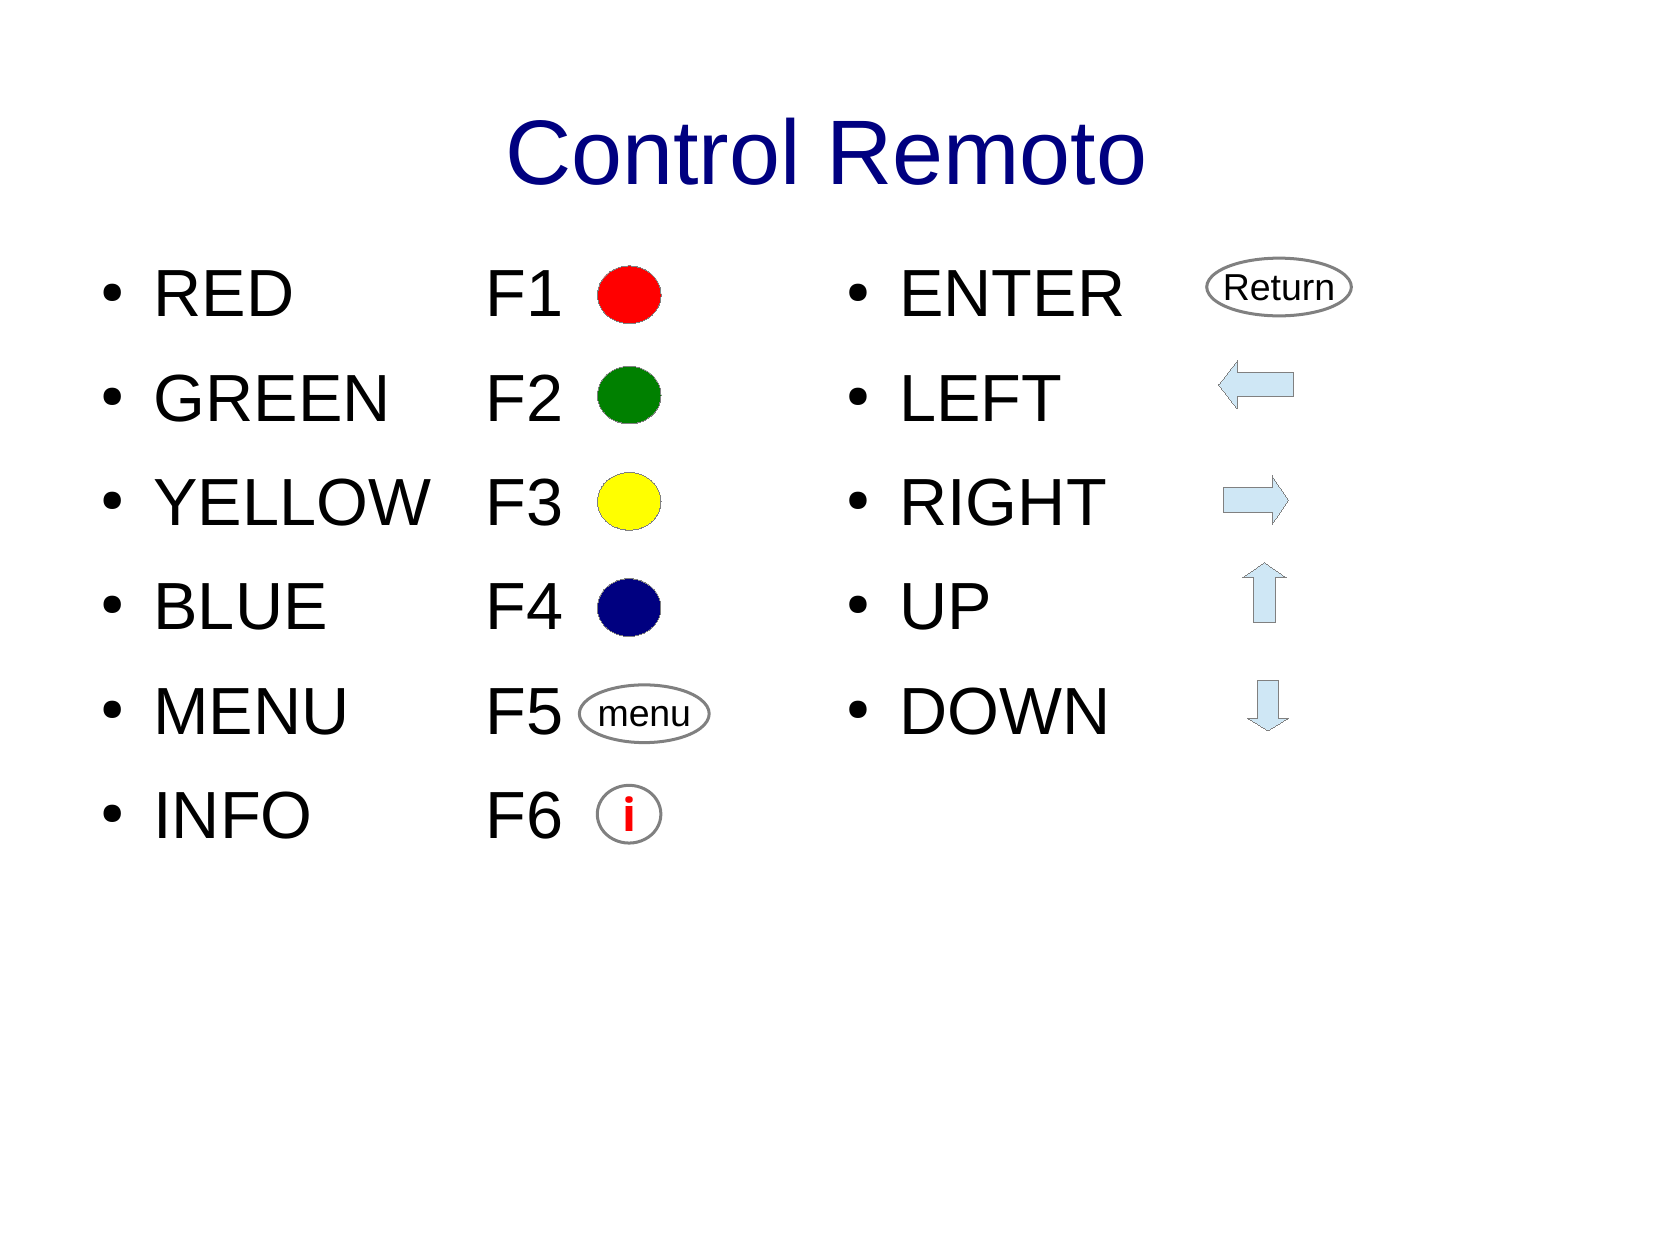

# Control Remoto
RED			 F1
GREEN	 F2
YELLOW	 F3
BLUE		 F4
MENU	 F5
INFO	 F6
ENTER
LEFT
RIGHT
UP
DOWN
Return
menu
i